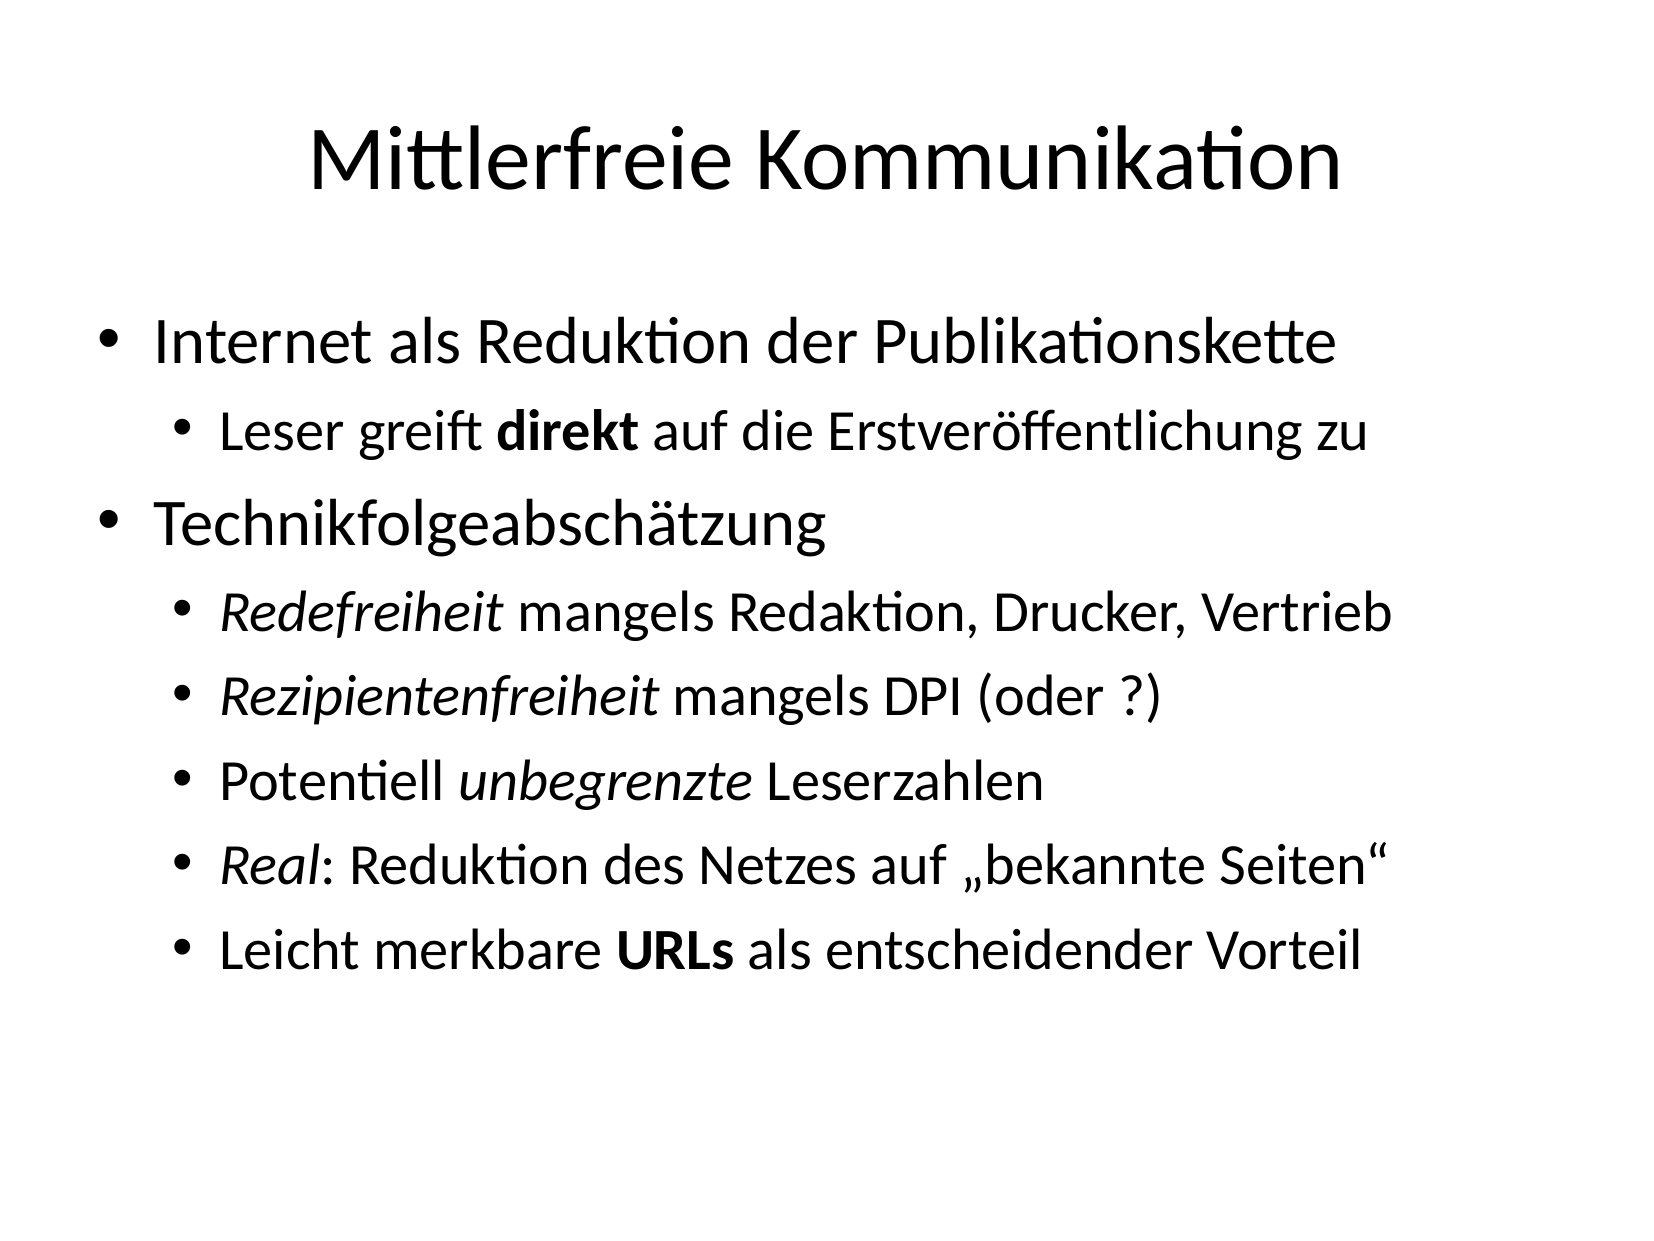

# Mittlerfreie Kommunikation
Internet als Reduktion der Publikationskette
Leser greift direkt auf die Erstveröffentlichung zu
Technikfolgeabschätzung
Redefreiheit mangels Redaktion, Drucker, Vertrieb
Rezipientenfreiheit mangels DPI (oder ?)
Potentiell unbegrenzte Leserzahlen
Real: Reduktion des Netzes auf „bekannte Seiten“
Leicht merkbare URLs als entscheidender Vorteil